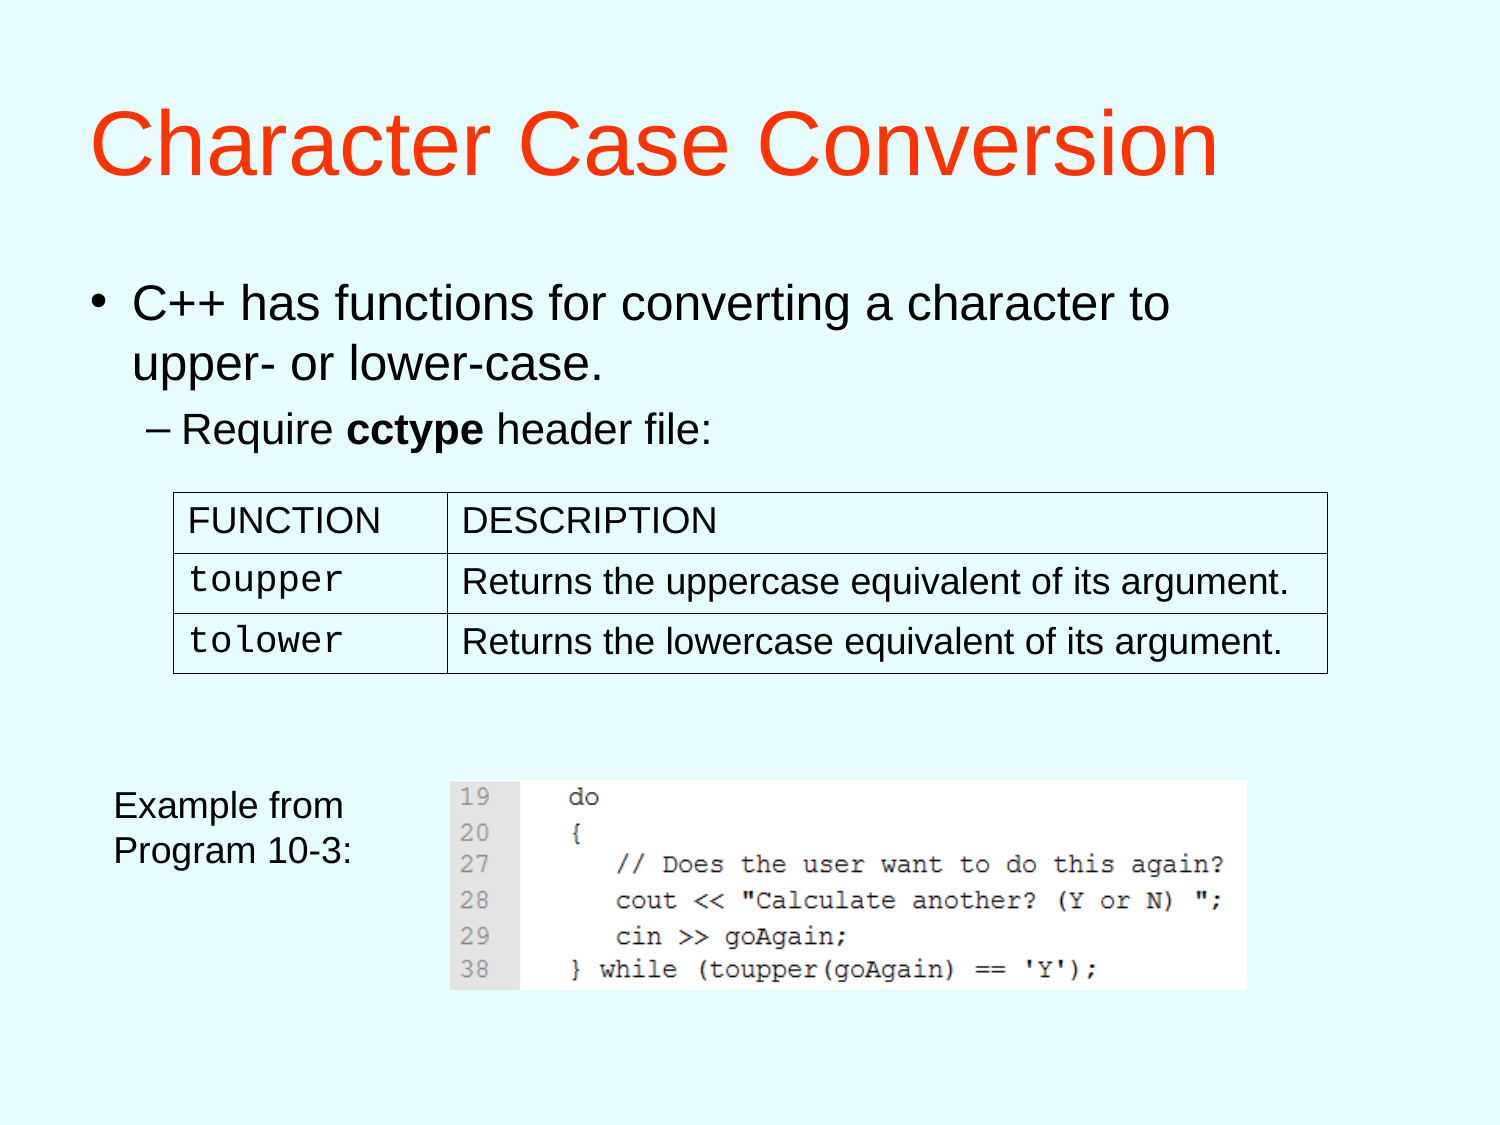

# Character Case Conversion
C++ has functions for converting a character to
upper- or lower-case.
Require cctype header file:
| FUNCTION | DESCRIPTION |
| --- | --- |
| toupper | Returns the uppercase equivalent of its argument. |
| tolower | Returns the lowercase equivalent of its argument. |
Example from Program 10-3: